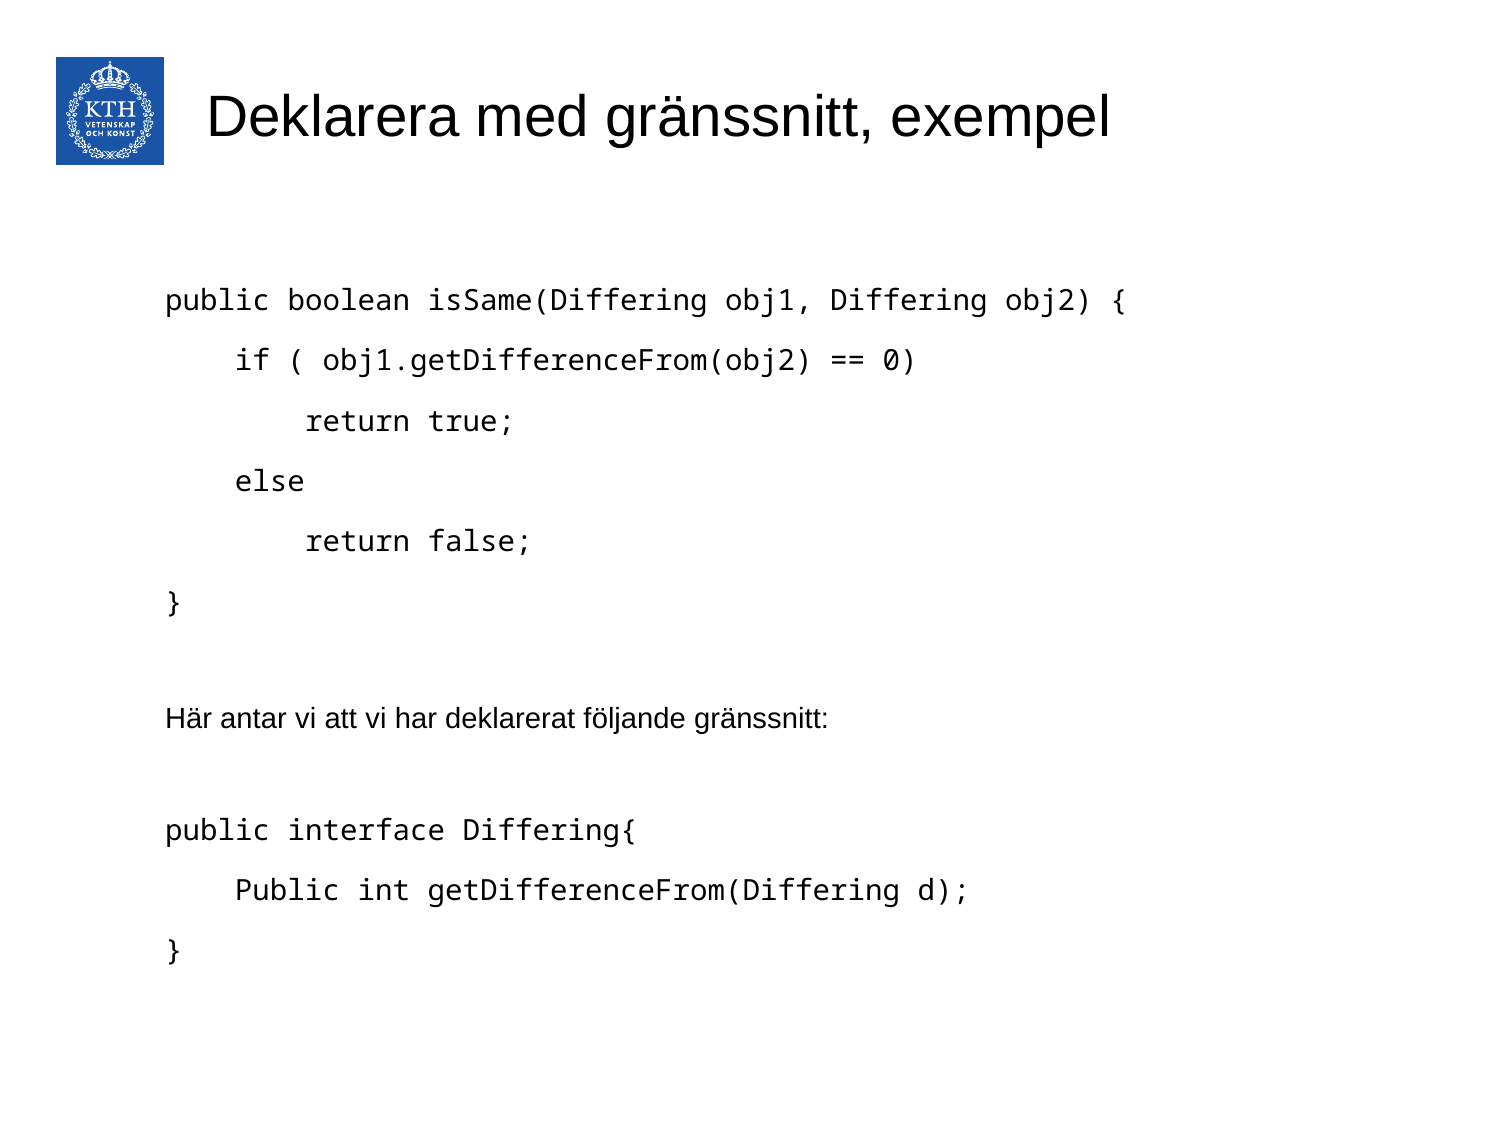

# Deklarera med gränssnitt, exempel
public boolean isSame(Differing obj1, Differing obj2) {
 if ( obj1.getDifferenceFrom(obj2) == 0)
 return true;
 else
 return false;
}
Här antar vi att vi har deklarerat följande gränssnitt:
public interface Differing{
 Public int getDifferenceFrom(Differing d);
}